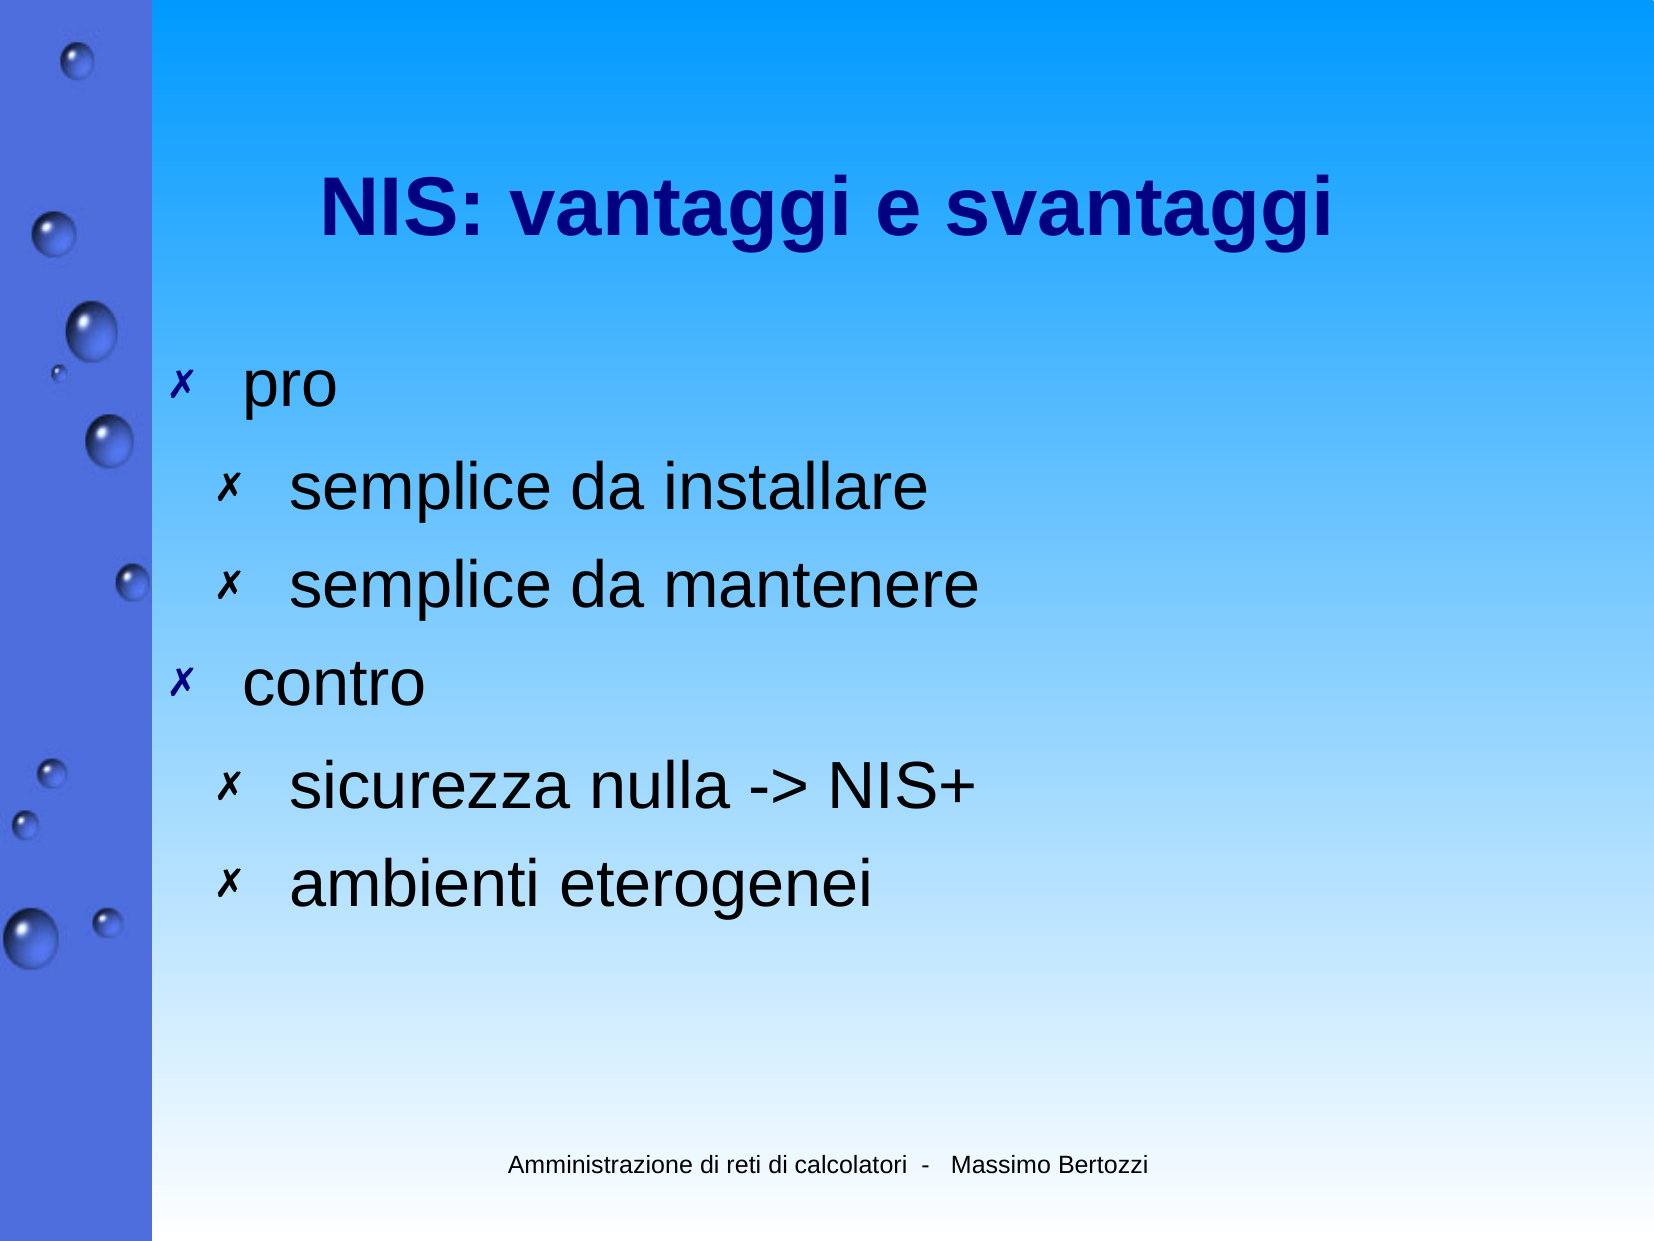

# NIS: vantaggi e svantaggi
pro
semplice da installare
semplice da mantenere
contro
sicurezza nulla -> NIS+
ambienti eterogenei